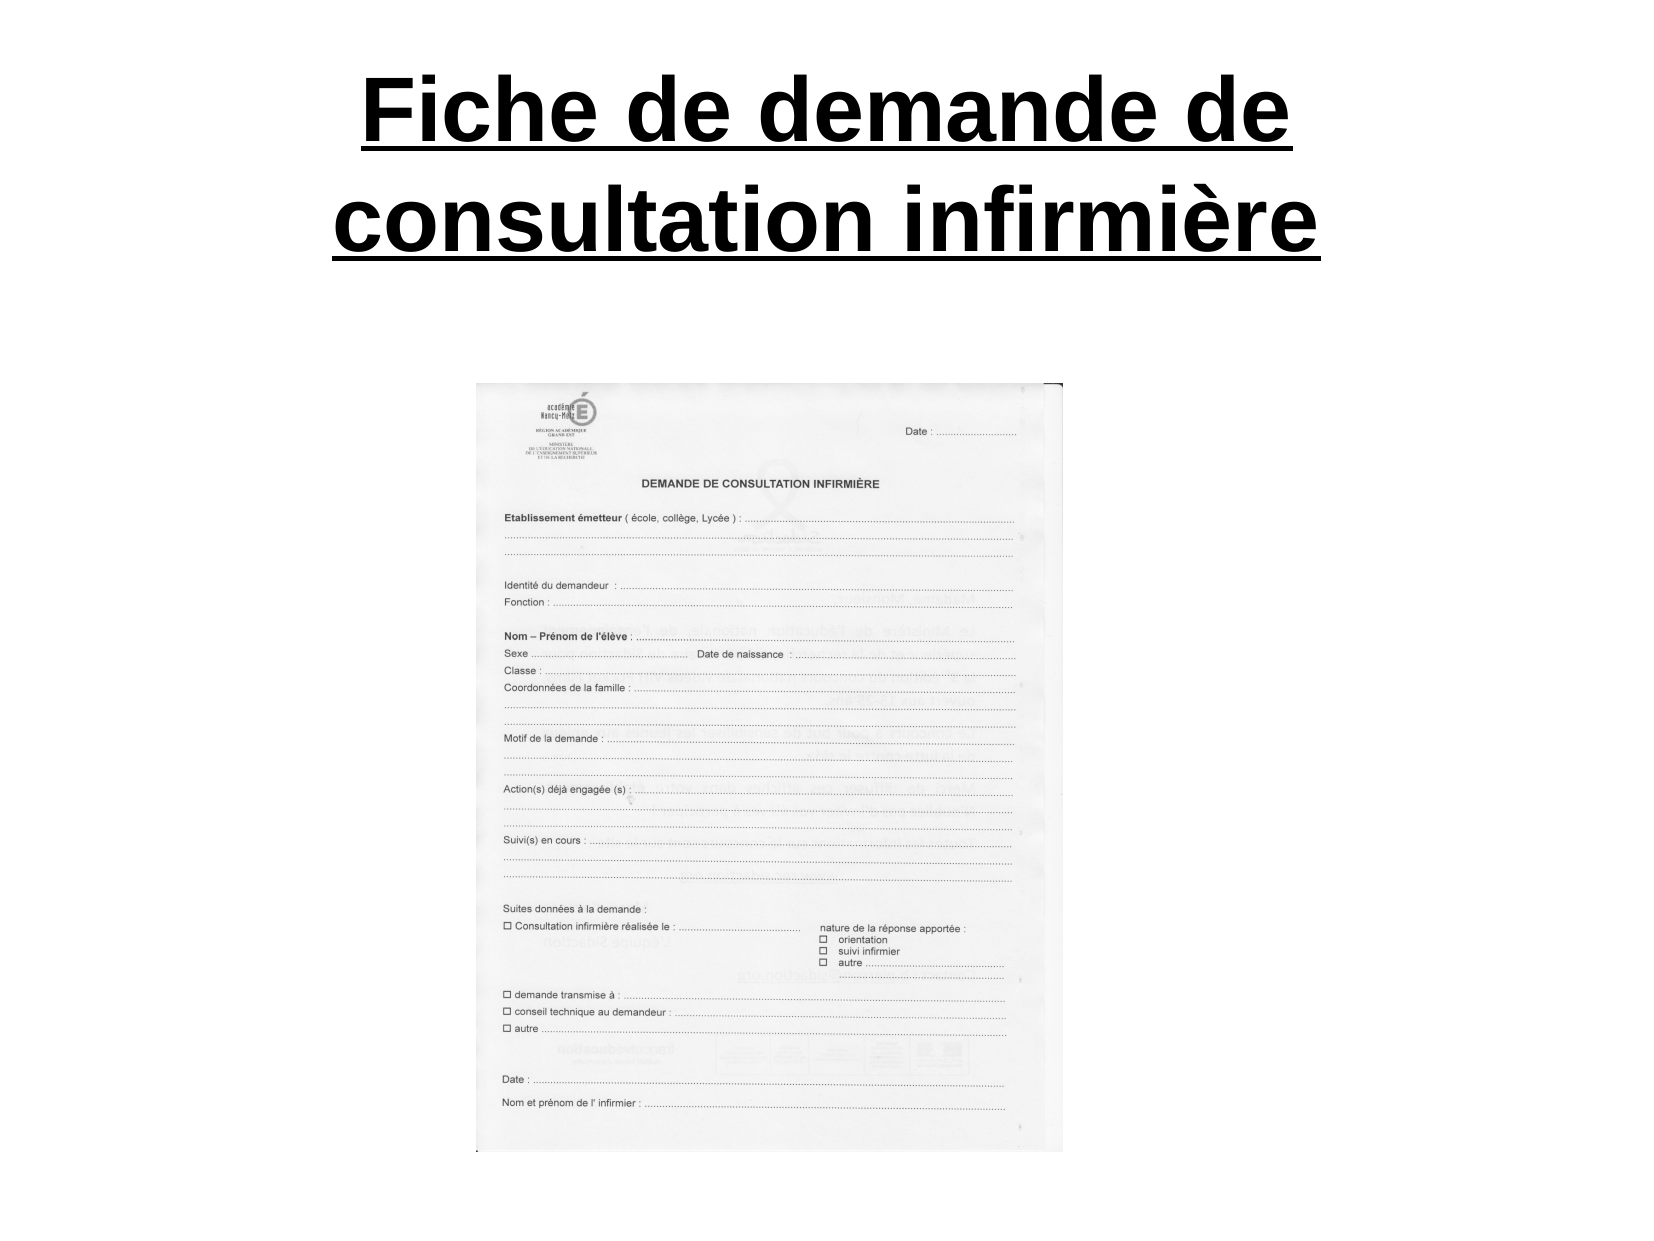

# Fiche de demande de consultation infirmière